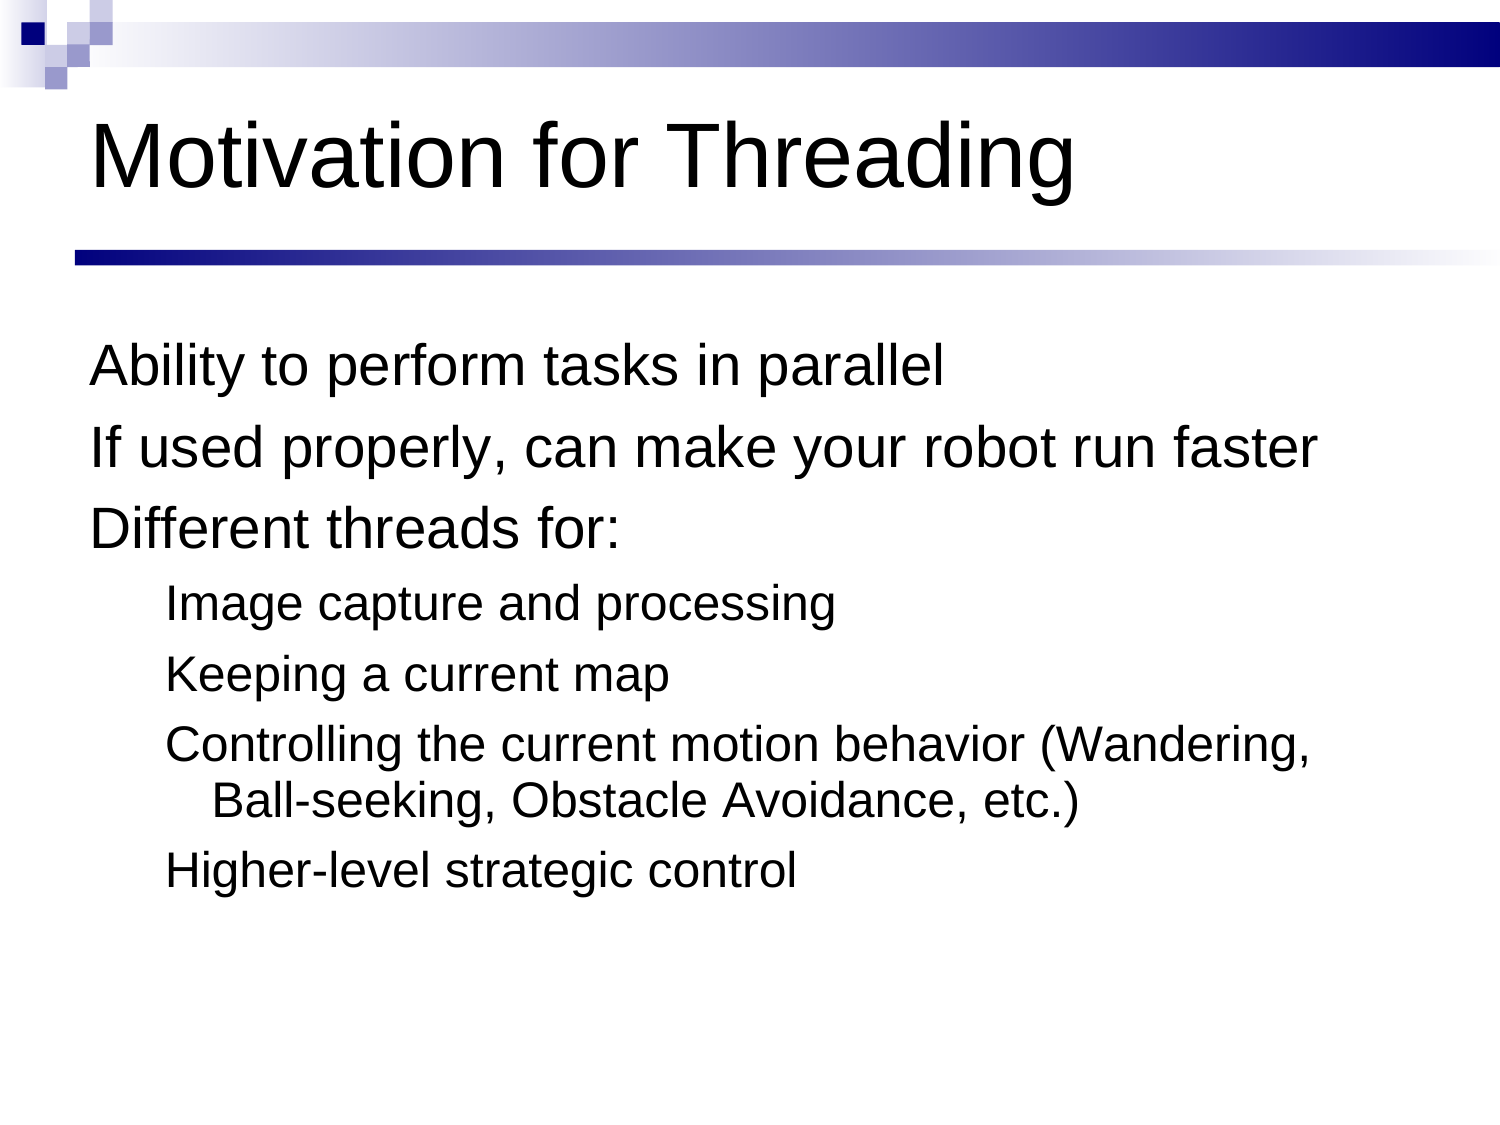

# Motivation for Threading
Ability to perform tasks in parallel
If used properly, can make your robot run faster
Different threads for:
Image capture and processing
Keeping a current map
Controlling the current motion behavior (Wandering, Ball-seeking, Obstacle Avoidance, etc.)
Higher-level strategic control